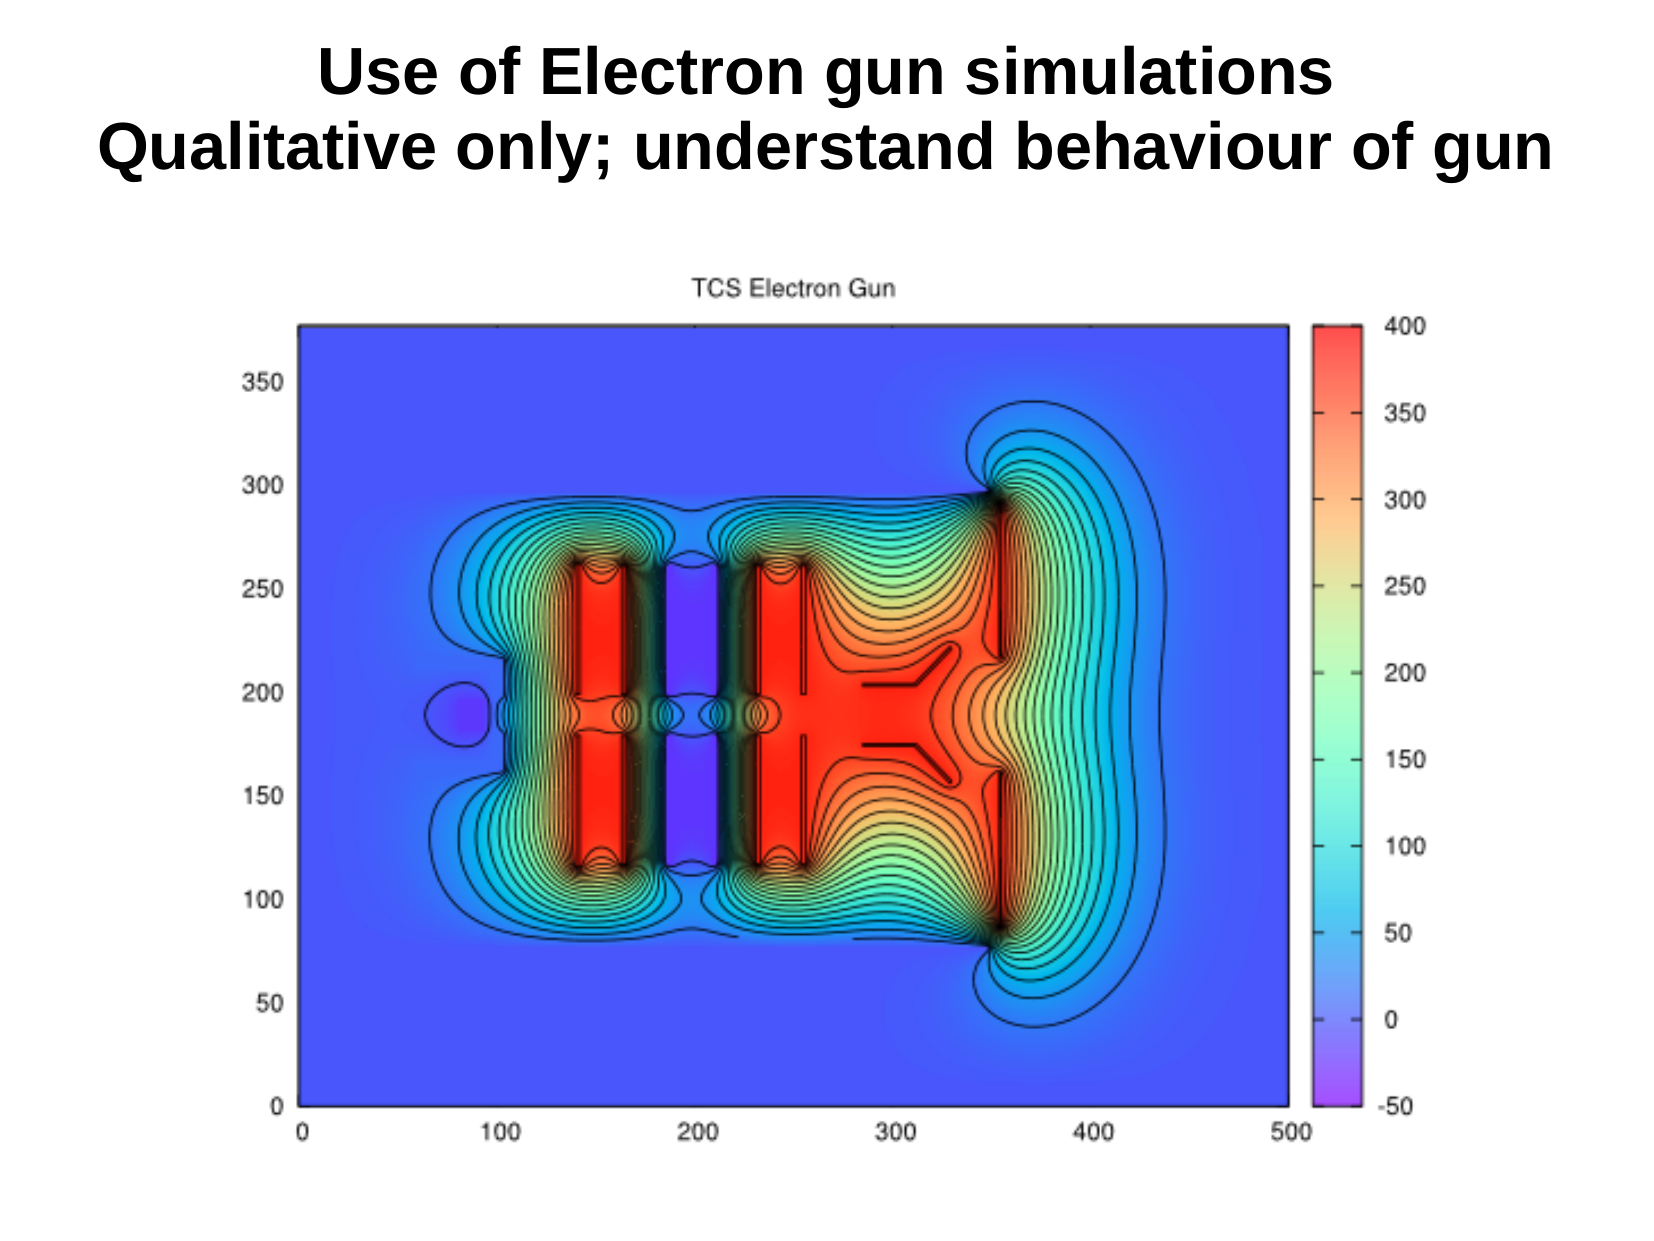

# Use of Electron gun simulations Qualitative only; understand behaviour of gun